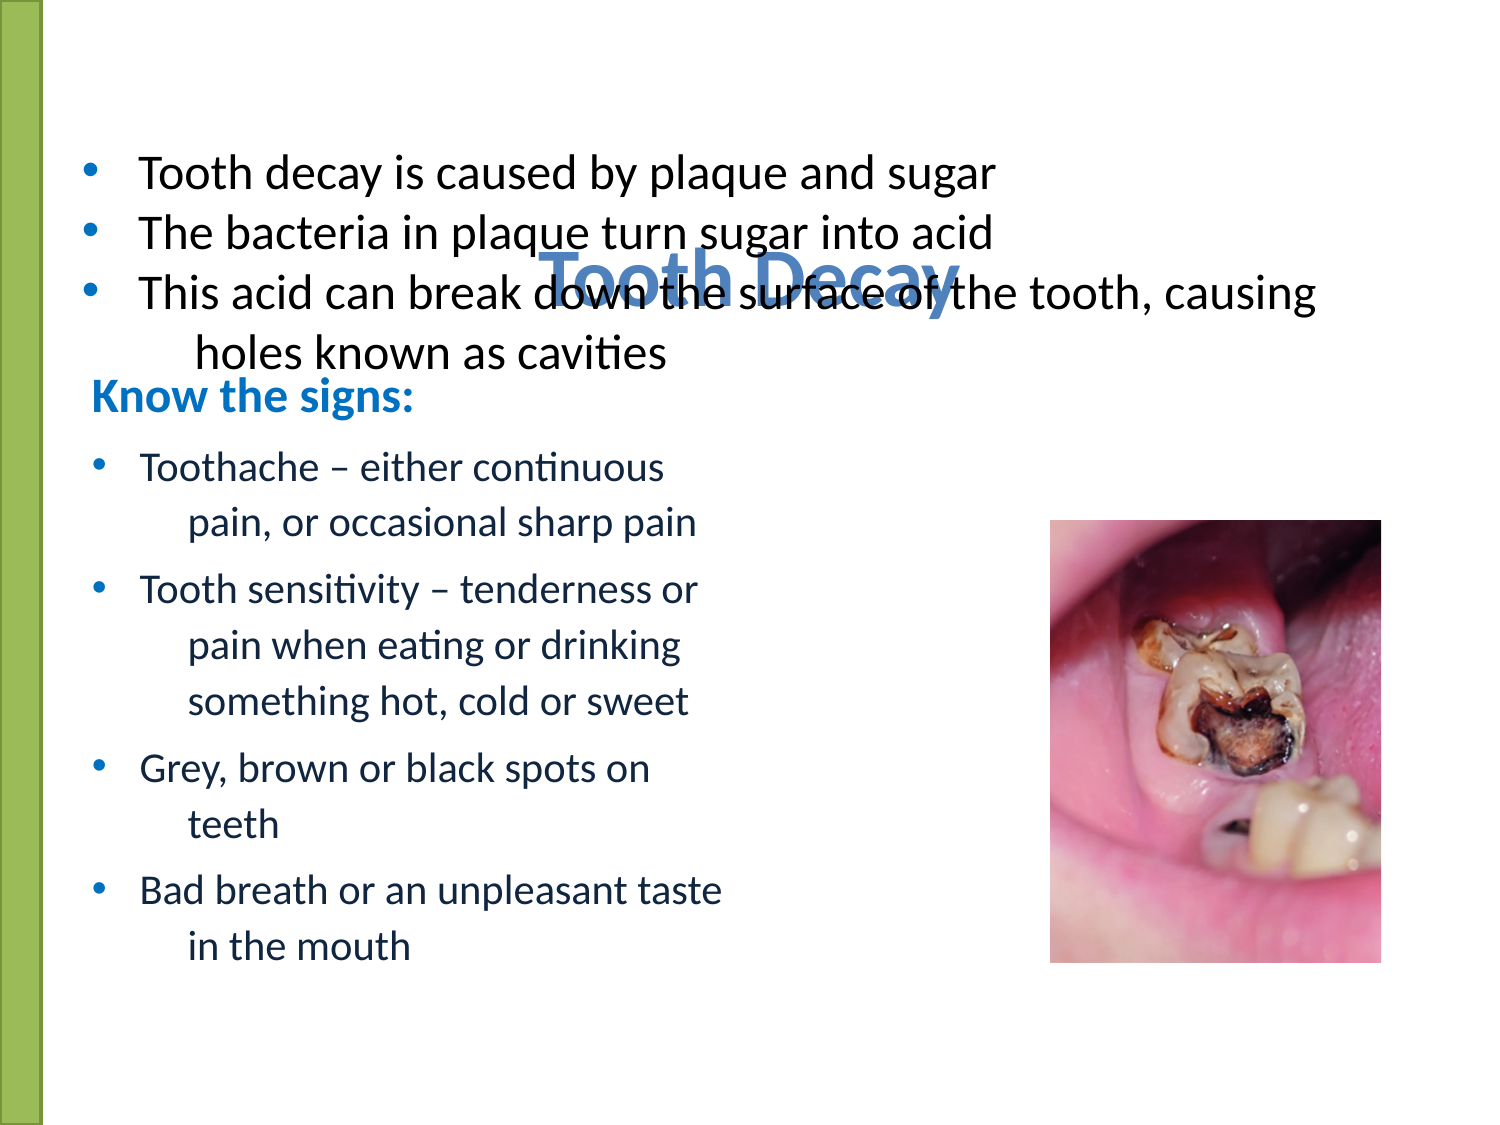

Tooth decay is caused by plaque and sugar
The bacteria in plaque turn sugar into acid
This acid can break down the surface of the tooth, causing holes known as cavities
# Tooth Decay
Know the signs:
Toothache – either continuous pain, or occasional sharp pain
Tooth sensitivity – tenderness or pain when eating or drinking something hot, cold or sweet
Grey, brown or black spots on teeth
Bad breath or an unpleasant taste in the mouth